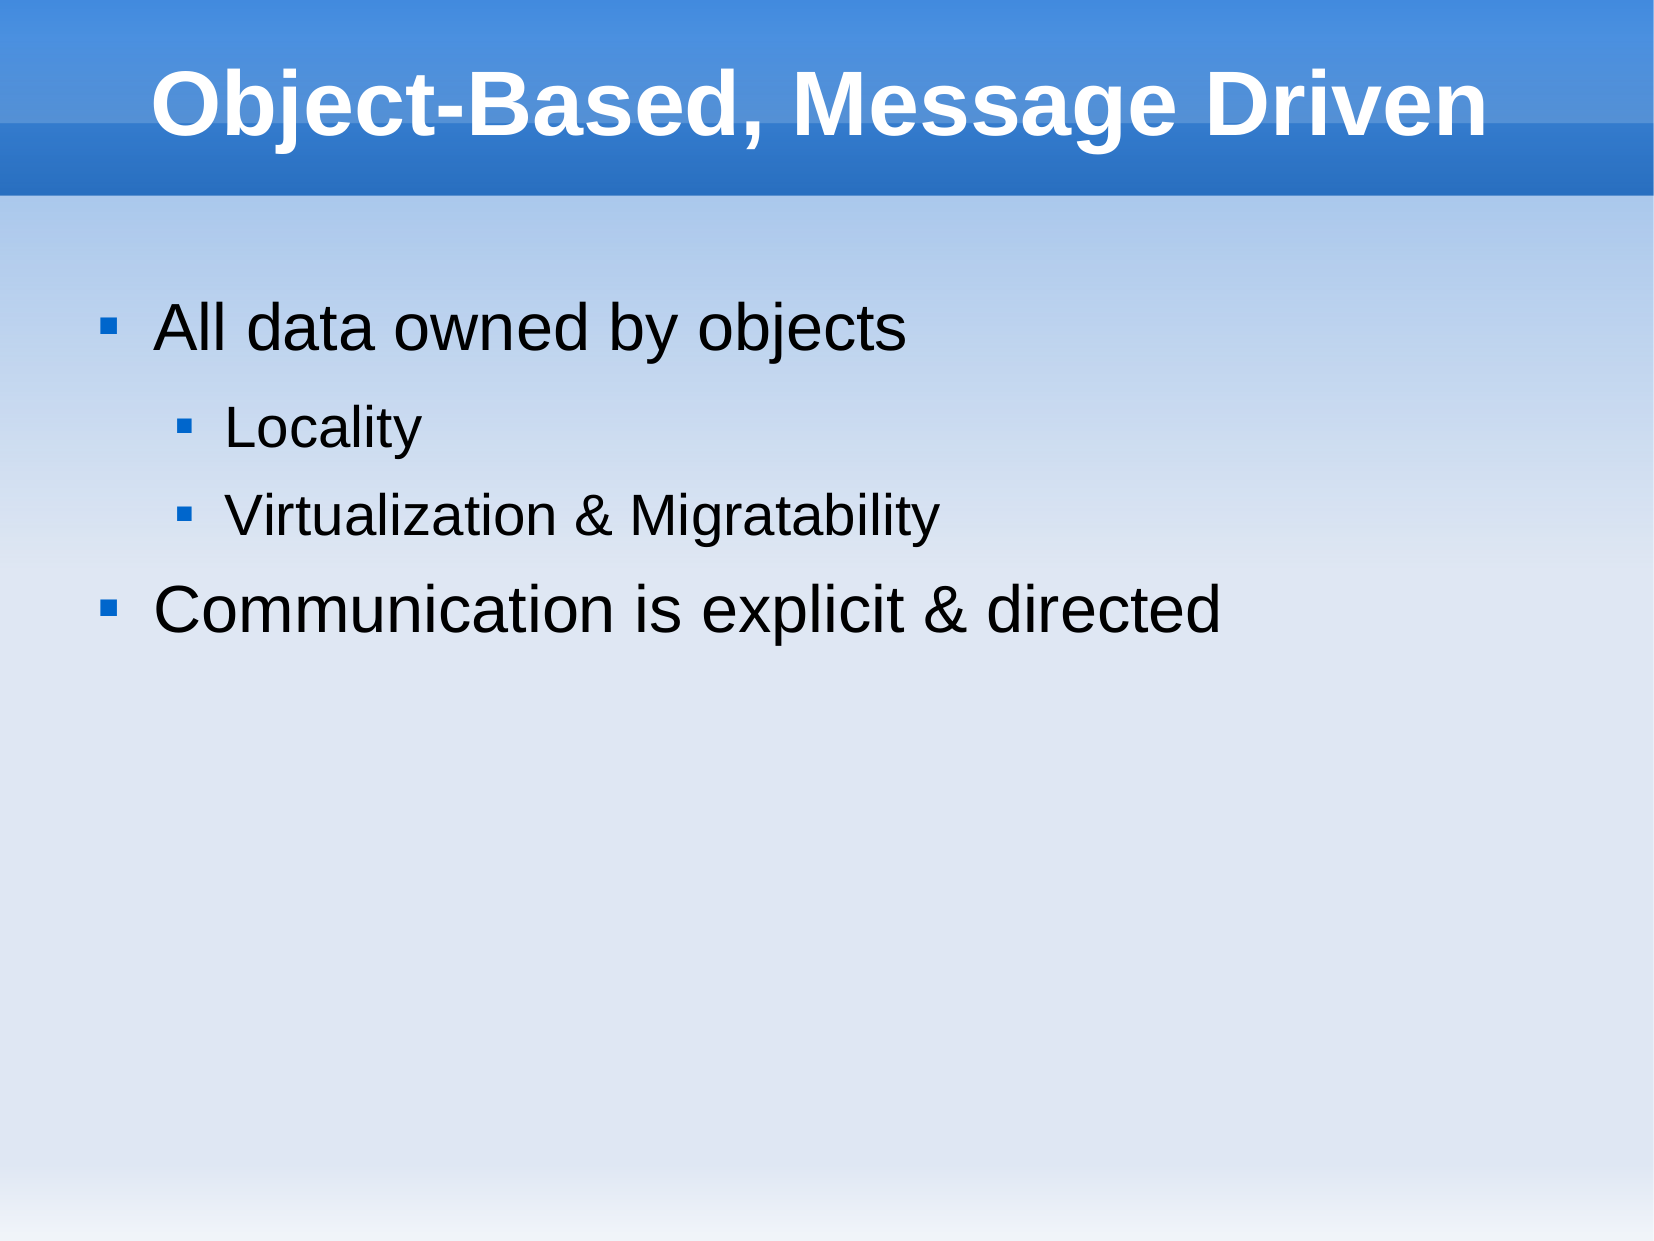

# Object-Based, Message Driven
All data owned by objects
Locality
Virtualization & Migratability
Communication is explicit & directed